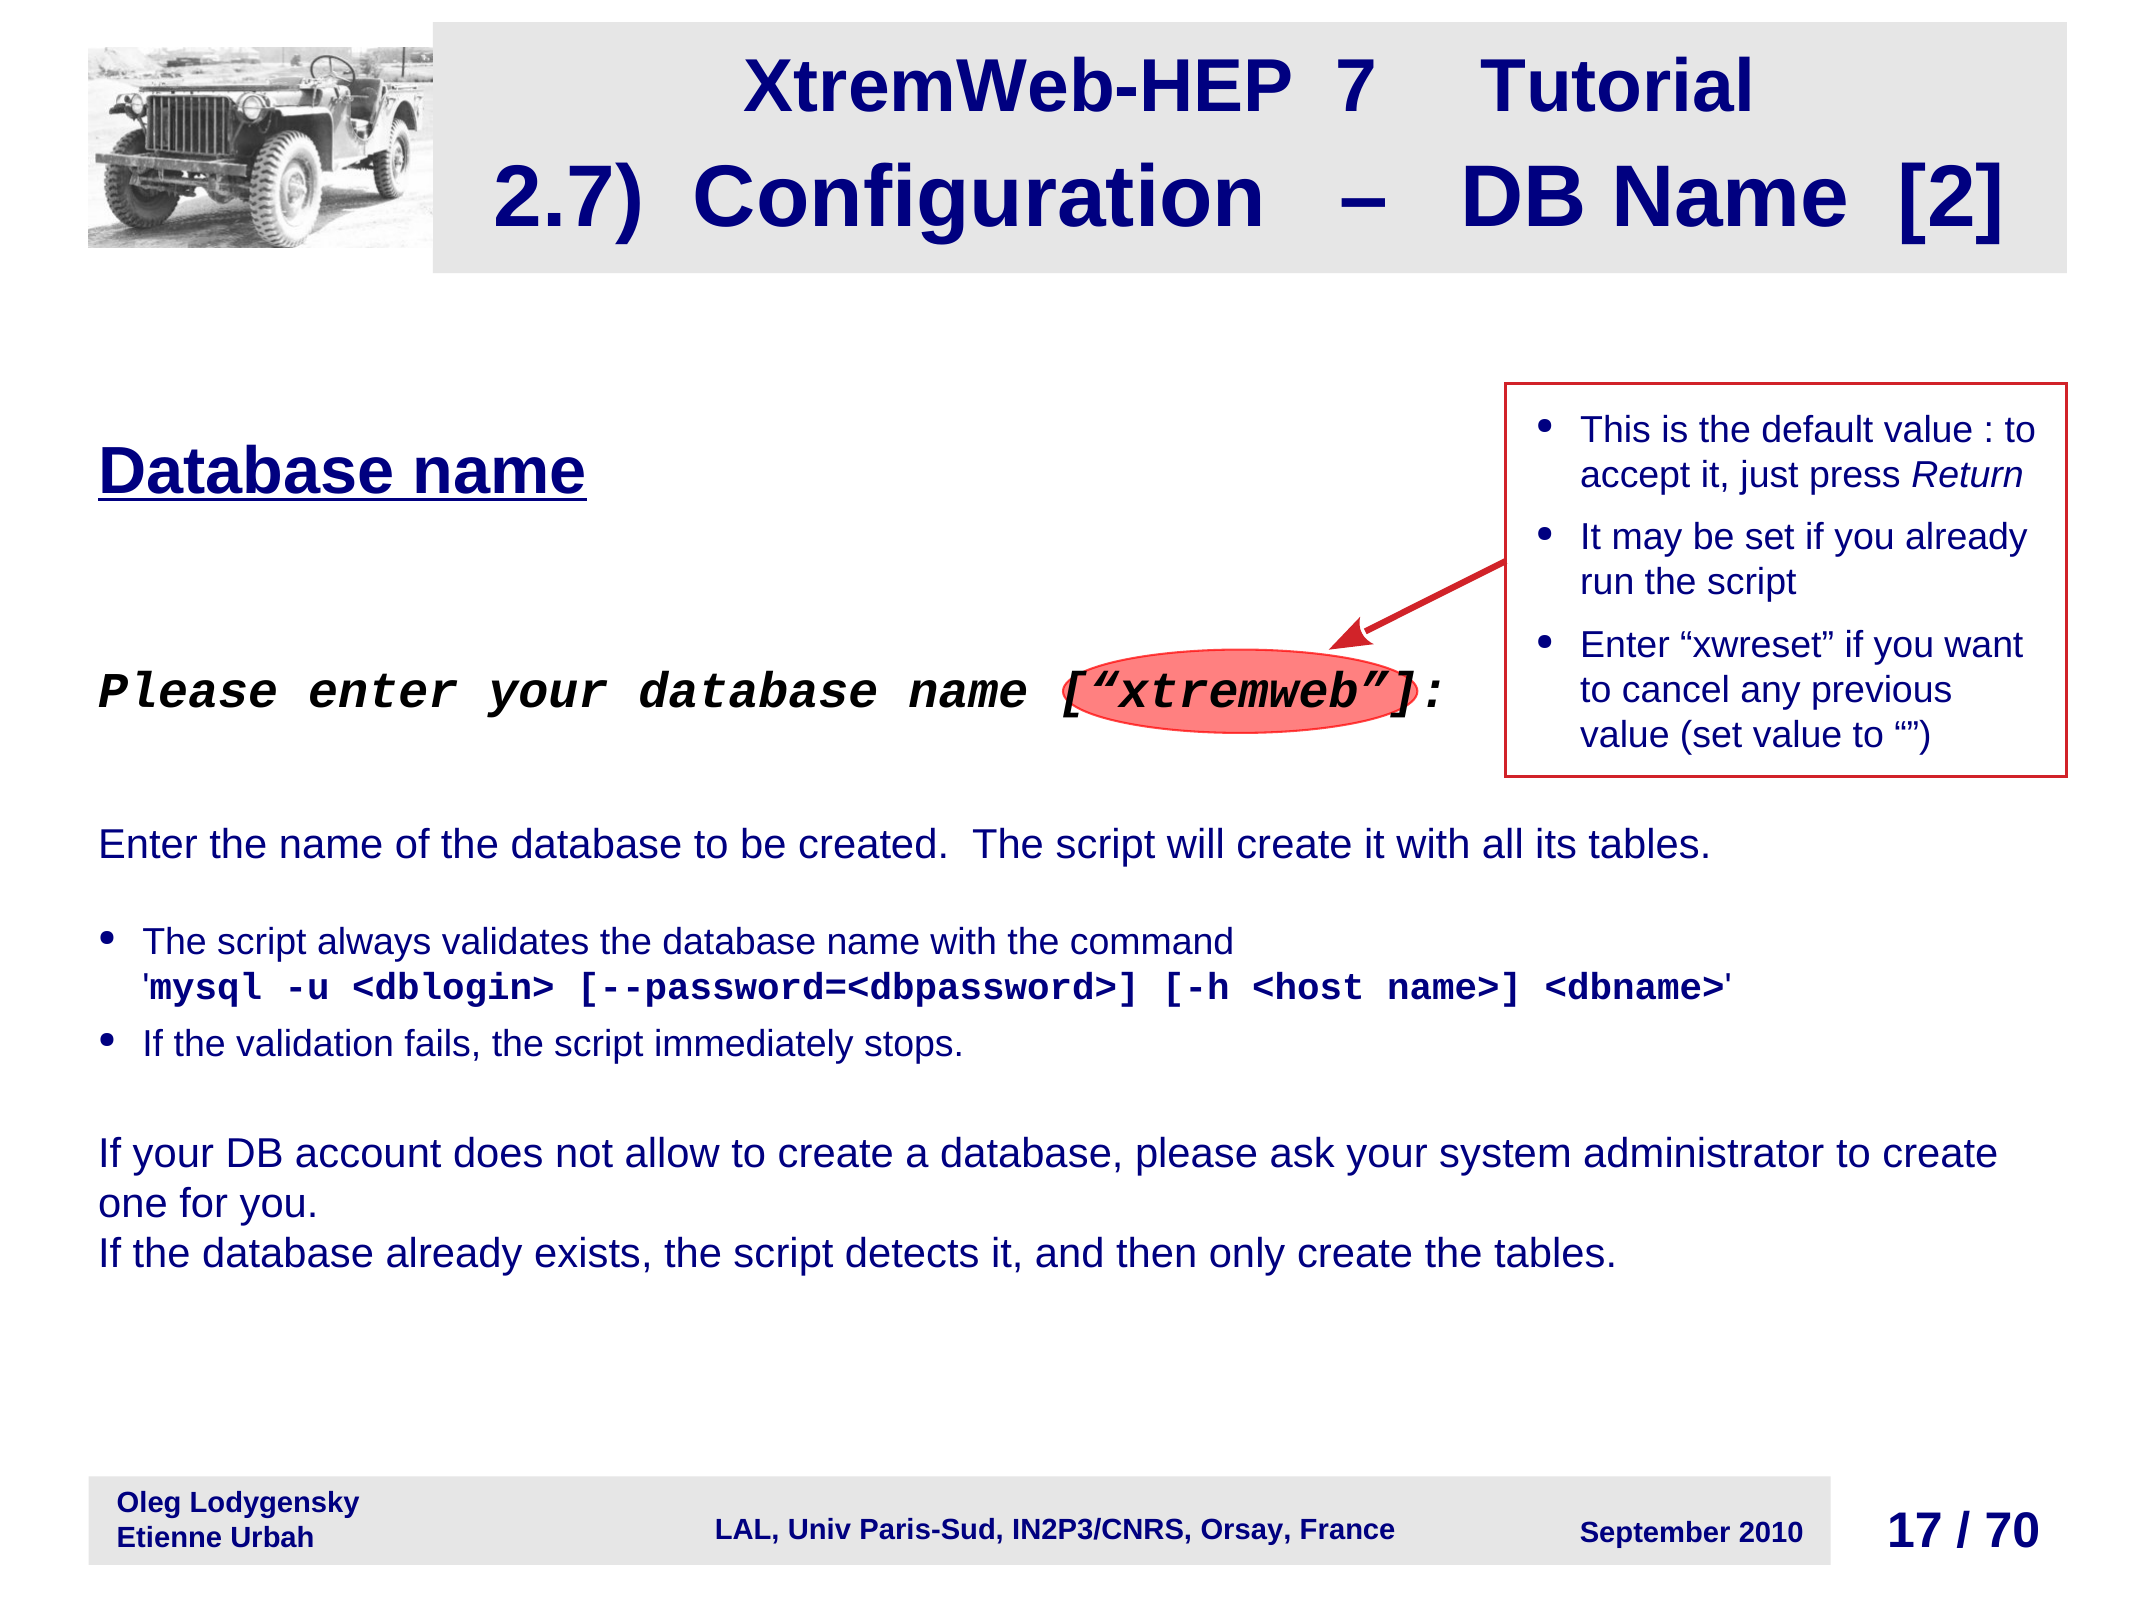

# 2.7) Configuration – DB Name [2]
This is the default value : to accept it, just press Return
It may be set if you already run the script
Enter “xwreset” if you want to cancel any previous value (set value to “”)
Database name
Please enter your database name [“xtremweb”]:
Enter the name of the database to be created. The script will create it with all its tables.
The script always validates the database name with the command
'mysql -u <dblogin> [--password=<dbpassword>] [-h <host name>] <dbname>'
If the validation fails, the script immediately stops.
If your DB account does not allow to create a database, please ask your system administrator to create one for you.
If the database already exists, the script detects it, and then only create the tables.
17